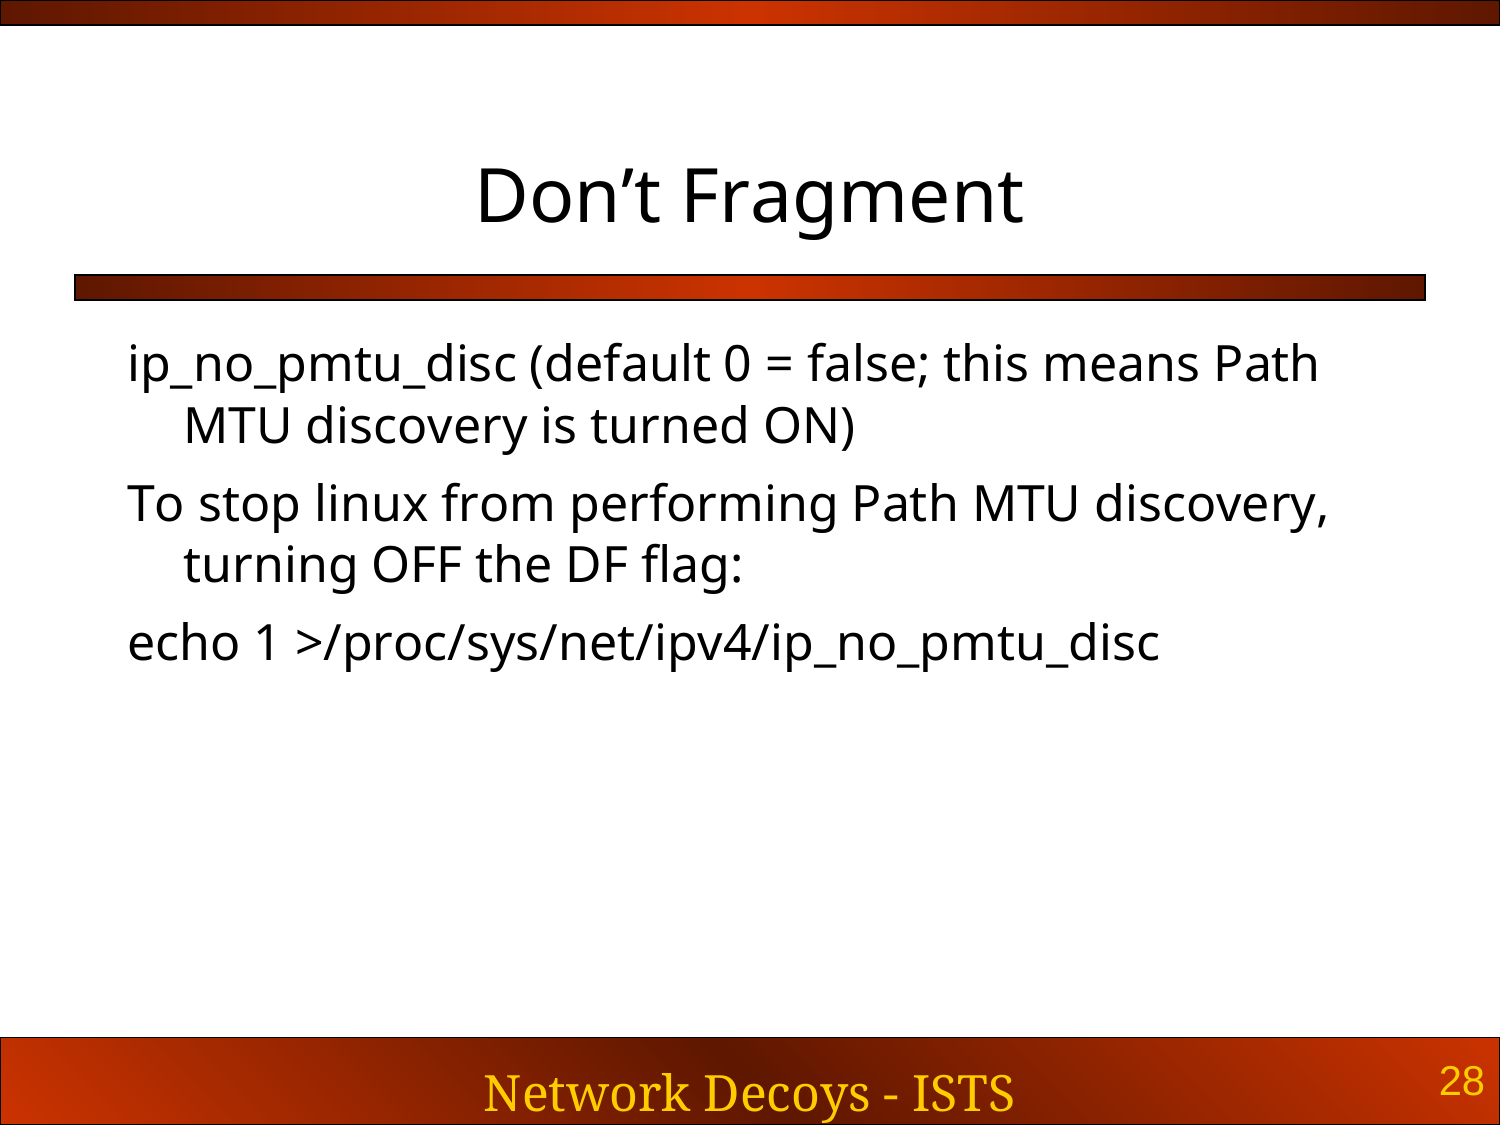

# Don’t Fragment
ip_no_pmtu_disc (default 0 = false; this means Path MTU discovery is turned ON)
To stop linux from performing Path MTU discovery, turning OFF the DF flag:
echo 1 >/proc/sys/net/ipv4/ip_no_pmtu_disc